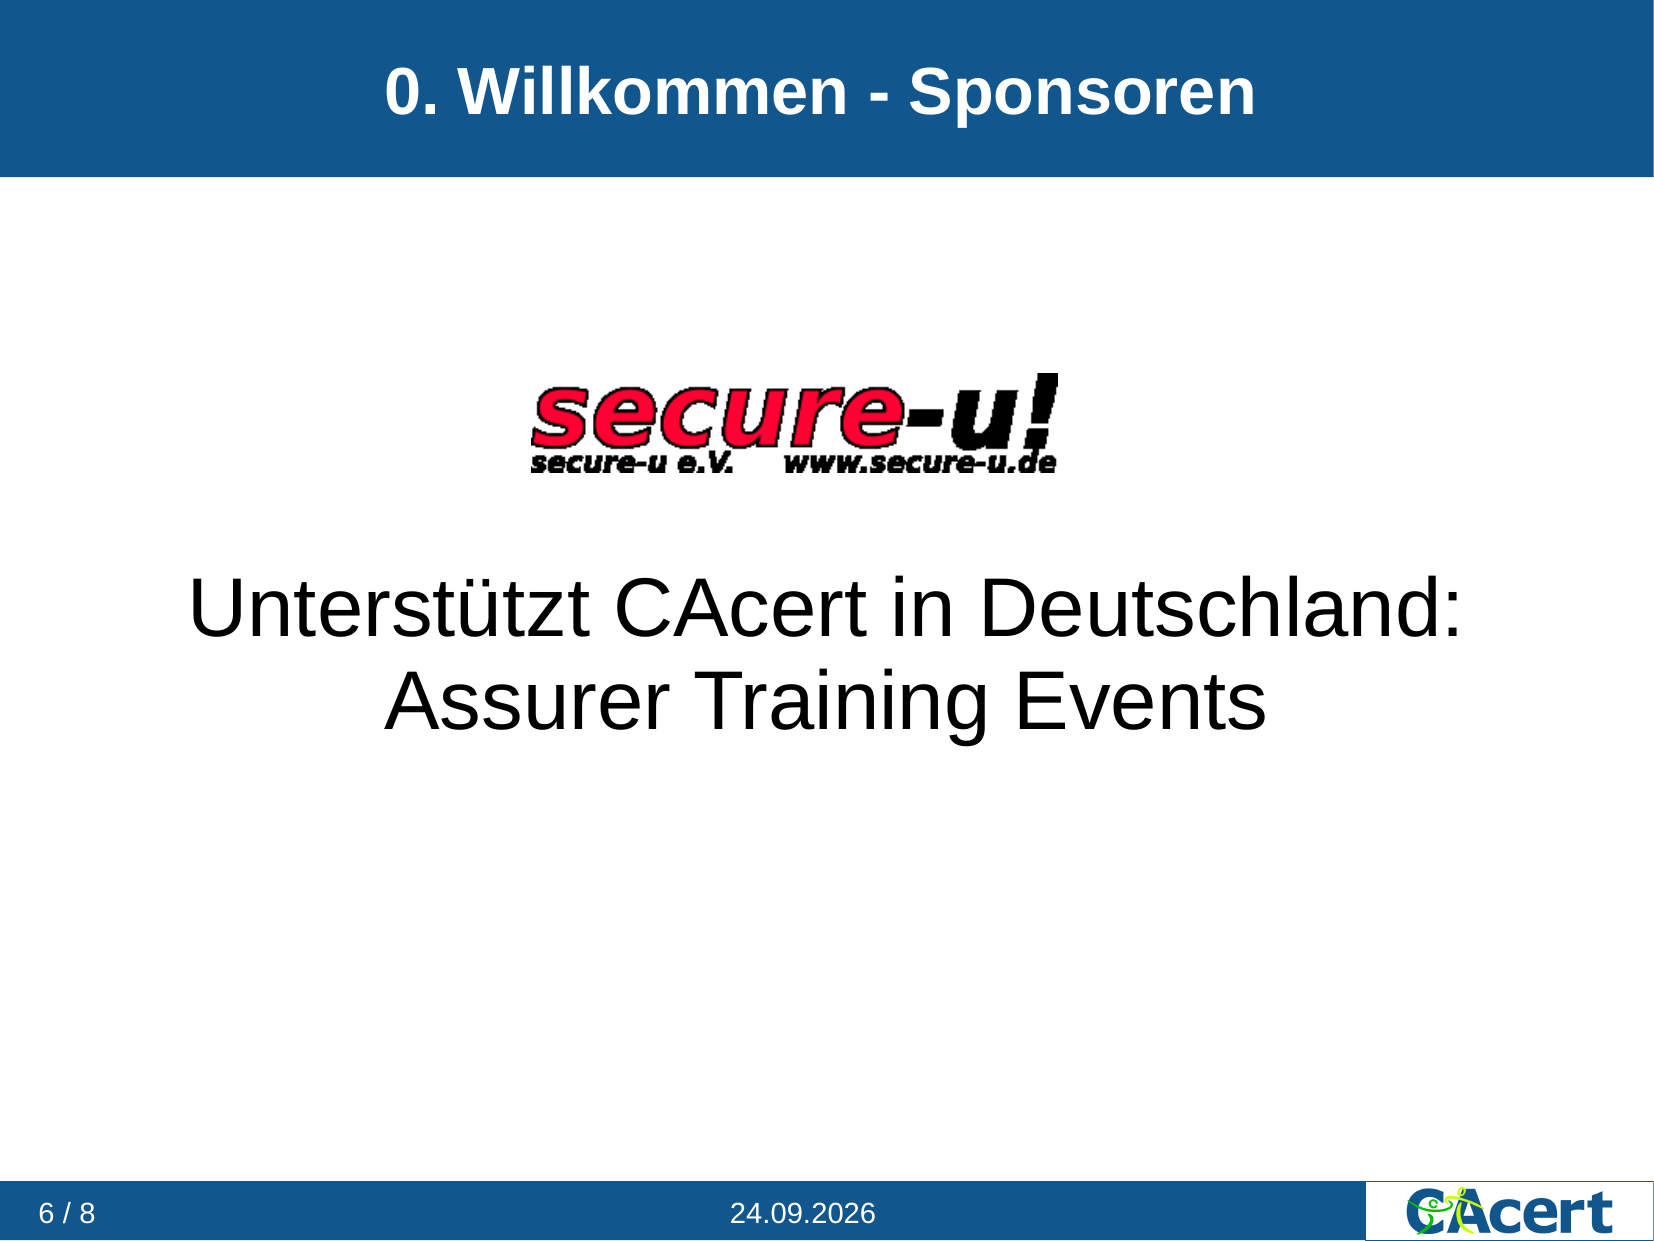

# 0. Willkommen - Sponsoren
Unterstützt CAcert in Deutschland:
Assurer Training Events